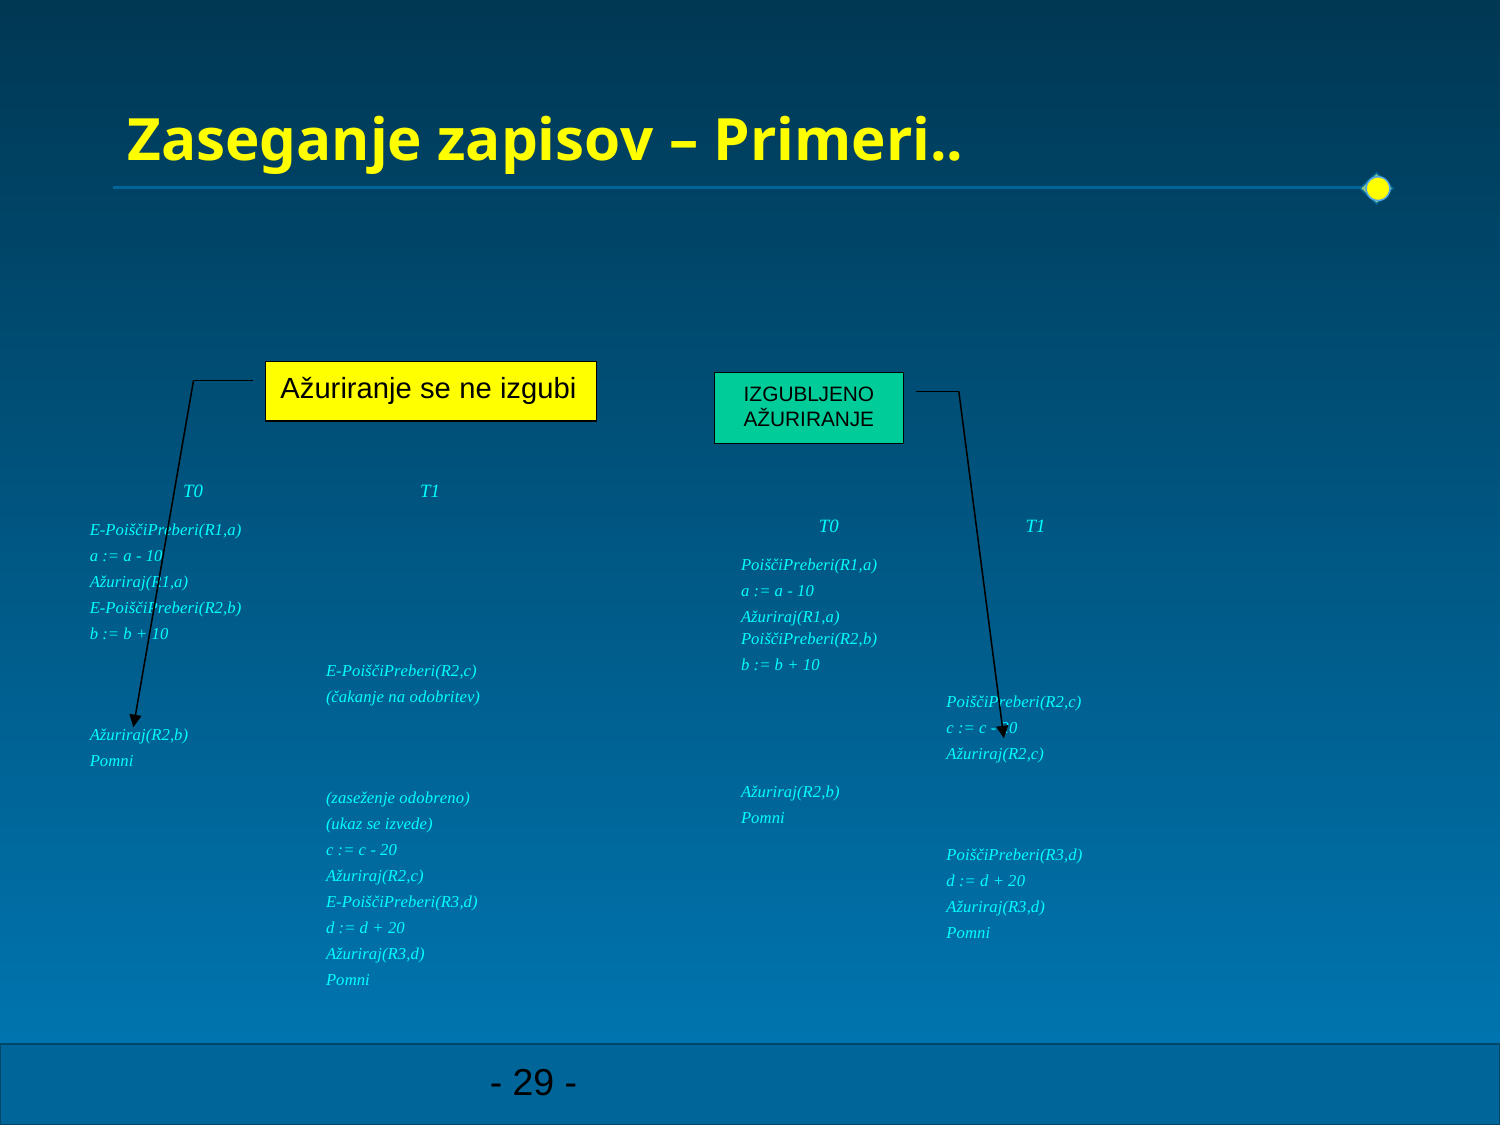

# Zaseganje zapisov – Primeri..
Ažuriranje se ne izgubi
IZGUBLJENO AŽURIRANJE
| | |
| --- | --- |
| T0 | T1 |
| PoiščiPreberi(R1,a) a := a - 10 Ažuriraj(R1,a) PoiščiPreberi(R2,b) b := b + 10 | |
| | PoiščiPreberi(R2,c) c := c - 20 Ažuriraj(R2,c) |
| Ažuriraj(R2,b) Pomni | |
| | PoiščiPreberi(R3,d) d := d + 20 Ažuriraj(R3,d) Pomni |
| T0 | T1 |
| --- | --- |
| E-PoiščiPreberi(R1,a) a := a - 10 Ažuriraj(R1,a) E-PoiščiPreberi(R2,b) b := b + 10 | |
| | E-PoiščiPreberi(R2,c) (čakanje na odobritev) |
| Ažuriraj(R2,b) Pomni | |
| | (zaseženje odobreno) (ukaz se izvede) c := c - 20 Ažuriraj(R2,c) E-PoiščiPreberi(R3,d) d := d + 20 Ažuriraj(R3,d) Pomni |